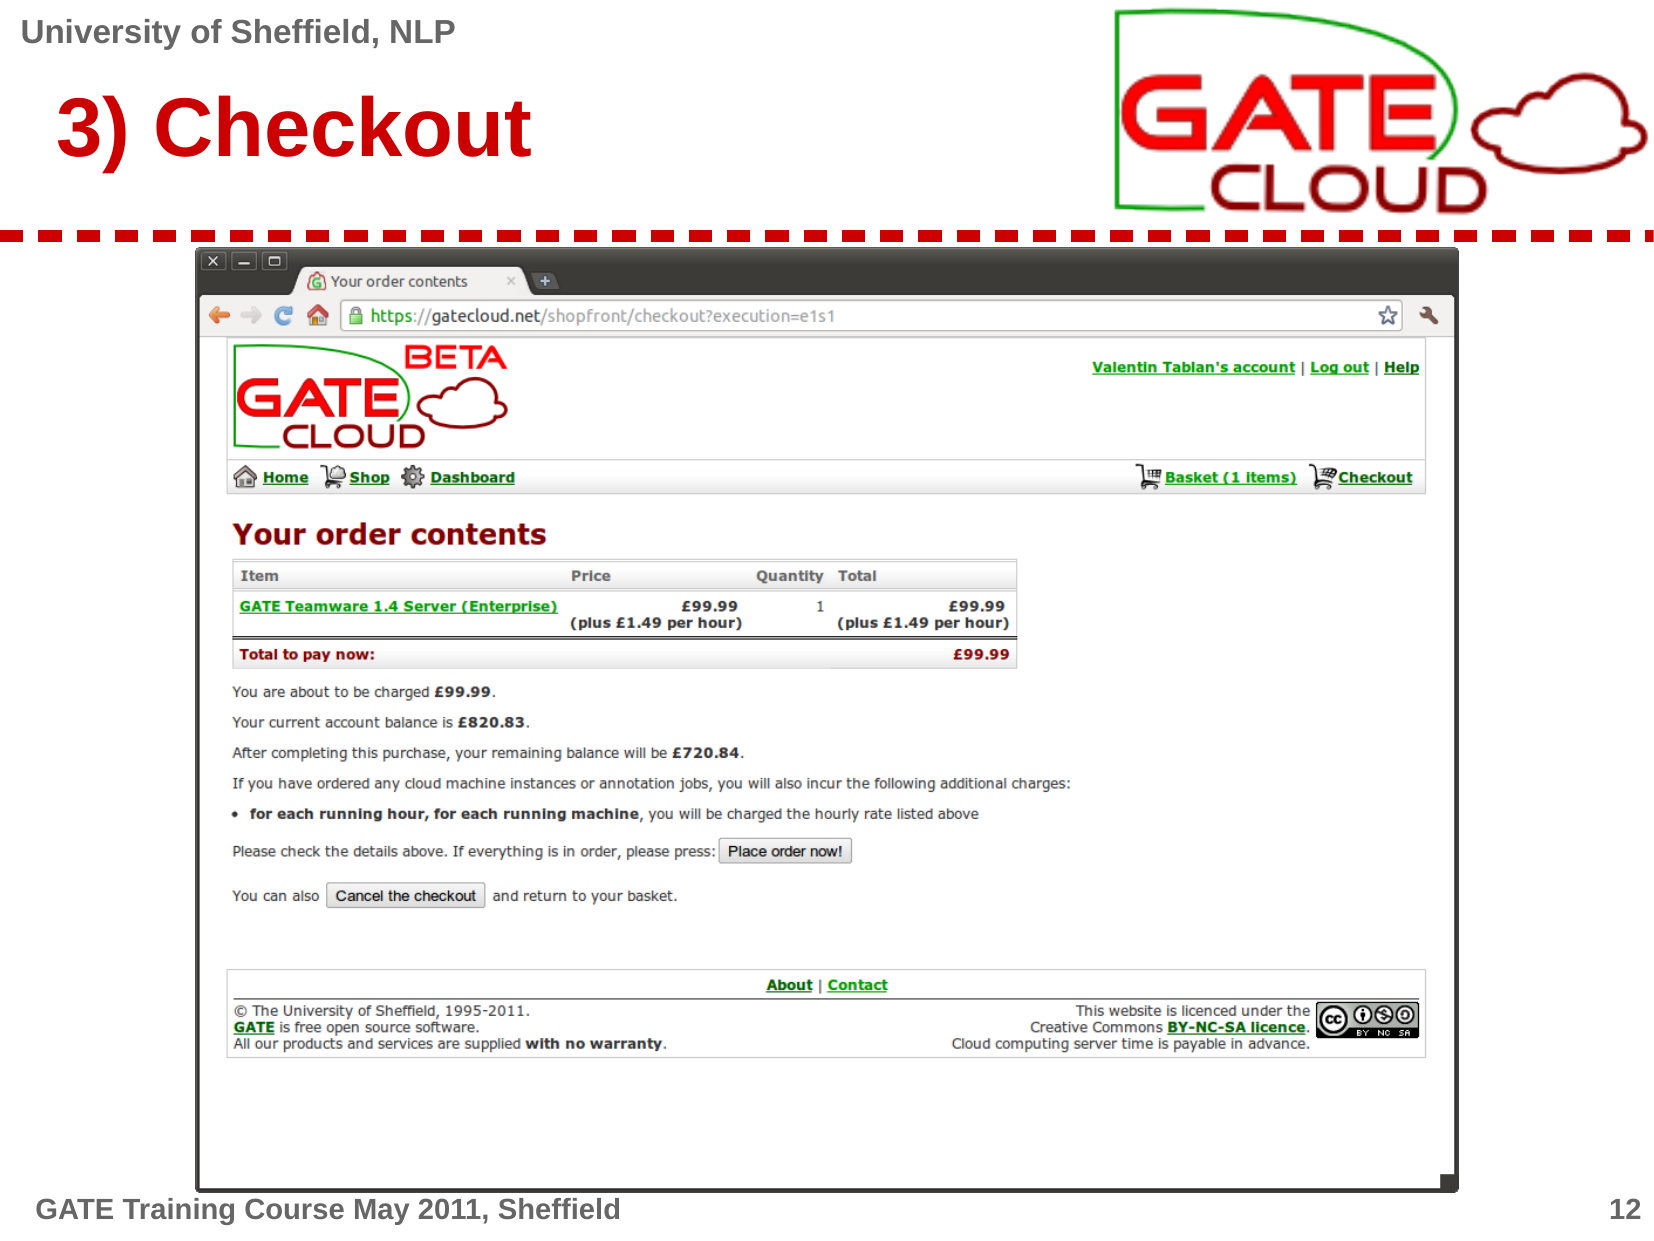

# 3) Checkout
GATE Training Course May 2011, Sheffield
12